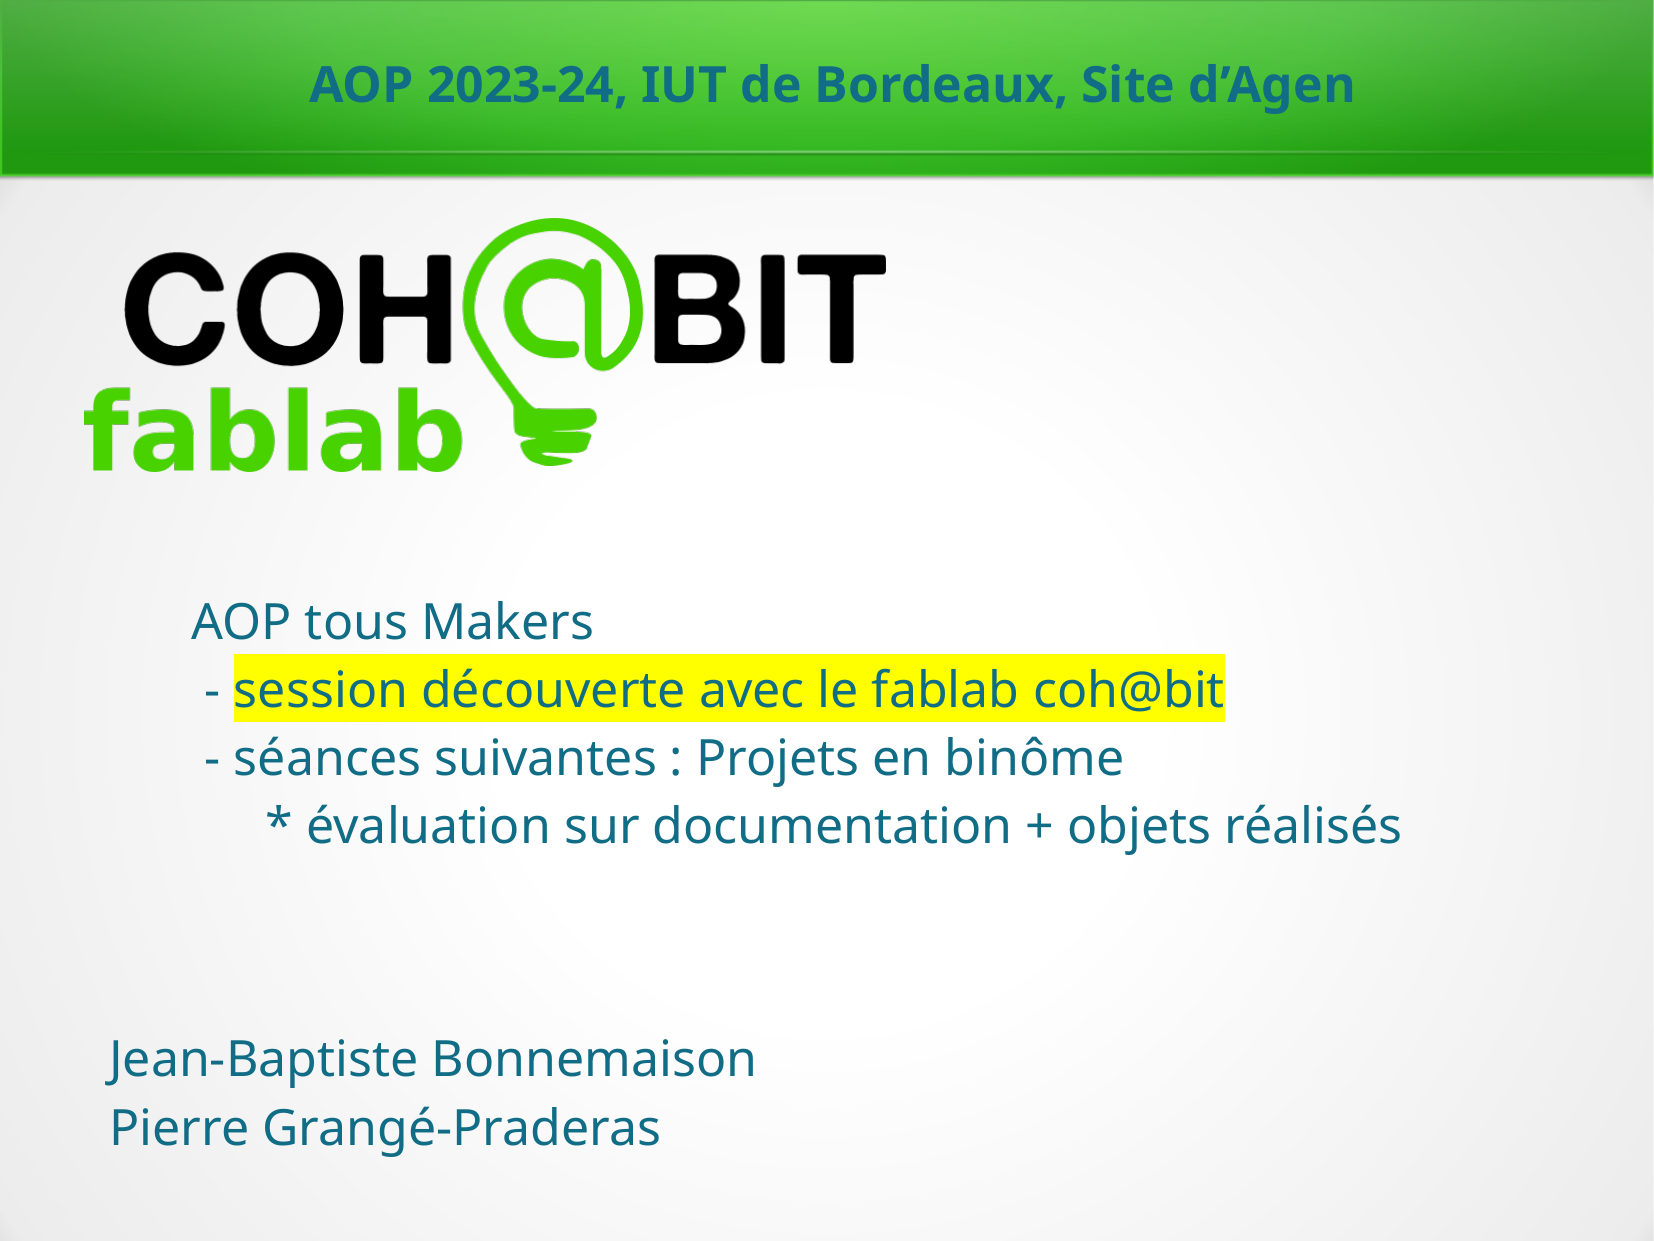

# AOP 2023-24, IUT de Bordeaux, Site d’Agen
AOP tous Makers
 - session découverte avec le fablab coh@bit
 - séances suivantes : Projets en binôme
	* évaluation sur documentation + objets réalisés
Jean-Baptiste Bonnemaison
Pierre Grangé-Praderas